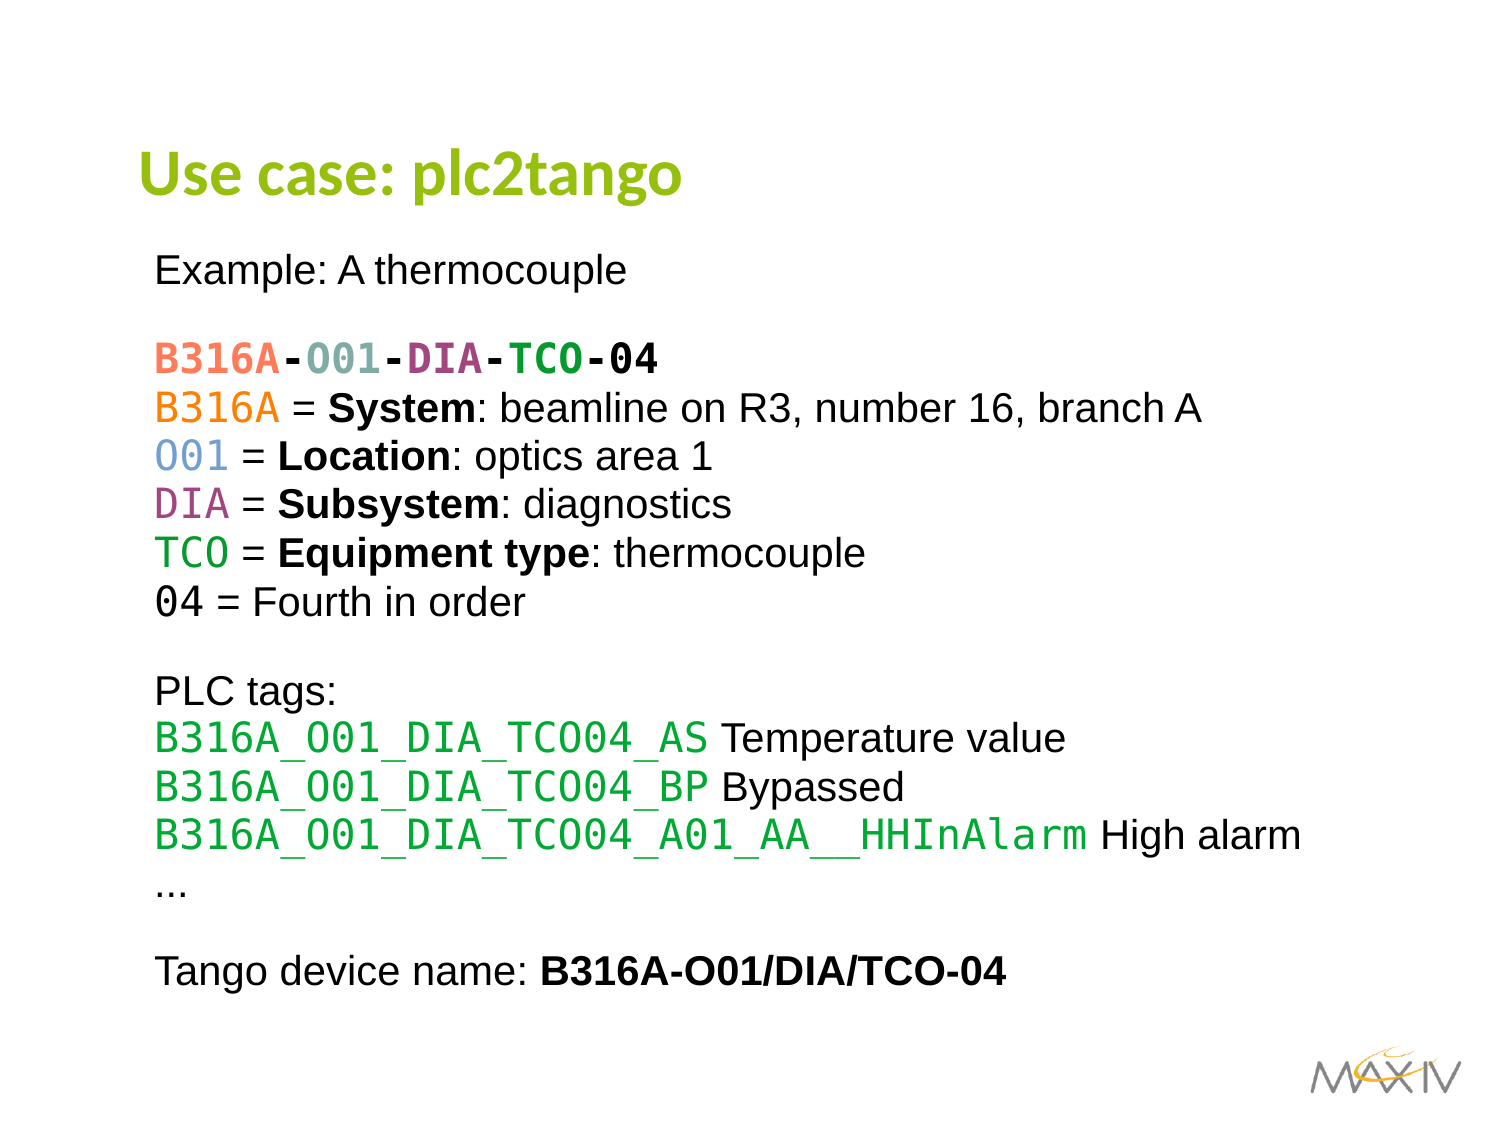

# Use case: plc2tango
Example: A thermocouple
B316A-O01-DIA-TCO-04
B316A = System: beamline on R3, number 16, branch A
O01 = Location: optics area 1
DIA = Subsystem: diagnostics
TCO = Equipment type: thermocouple
04 = Fourth in order
PLC tags:
B316A_O01_DIA_TCO04_AS Temperature value
B316A_O01_DIA_TCO04_BP Bypassed
B316A_O01_DIA_TCO04_A01_AA__HHInAlarm High alarm
...
Tango device name: B316A-O01/DIA/TCO-04